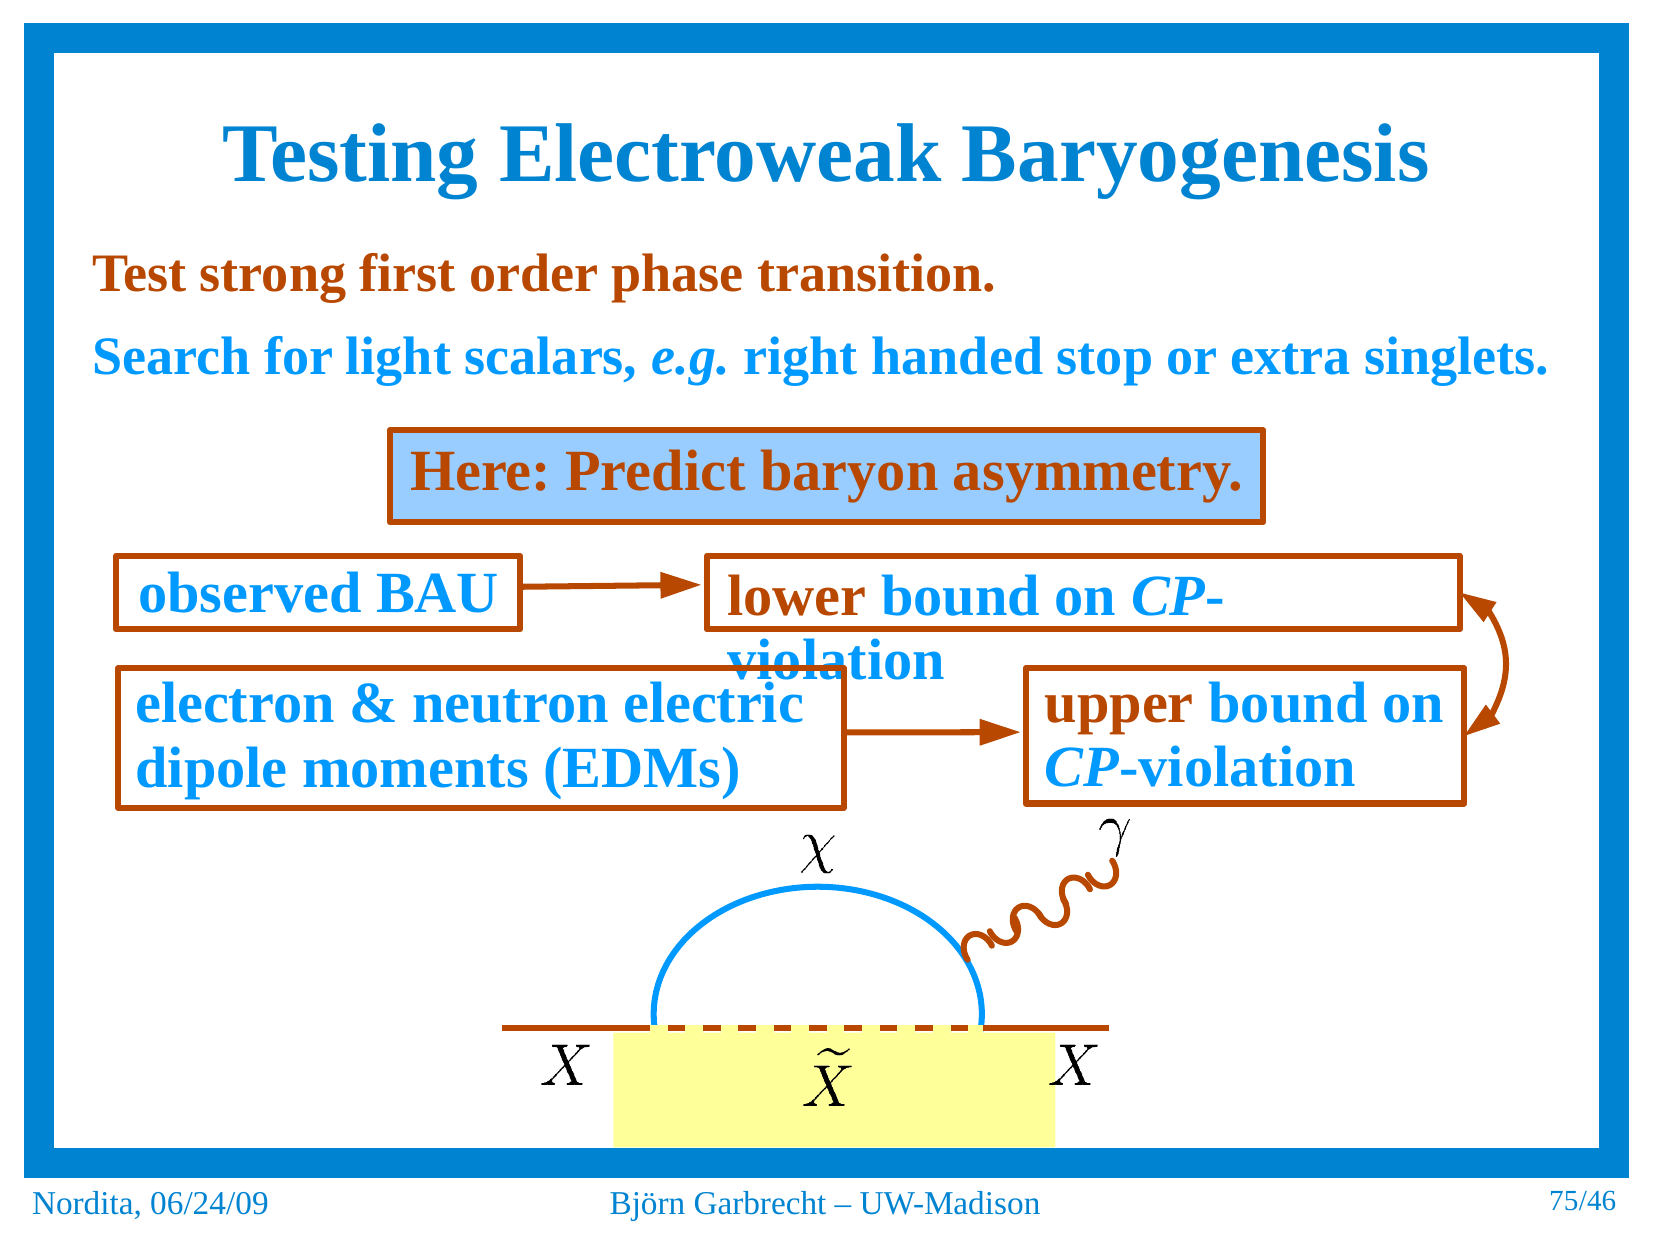

# Testing Electroweak Baryogenesis
Test strong first order phase transition.
Search for light scalars, e.g. right handed stop or extra singlets.
Here: Predict baryon asymmetry.
observed BAU
lower bound on CP-violation
upper bound on
CP-violation
electron & neutron electric dipole moments (EDMs)
Björn Garbrecht – UW-Madison
75